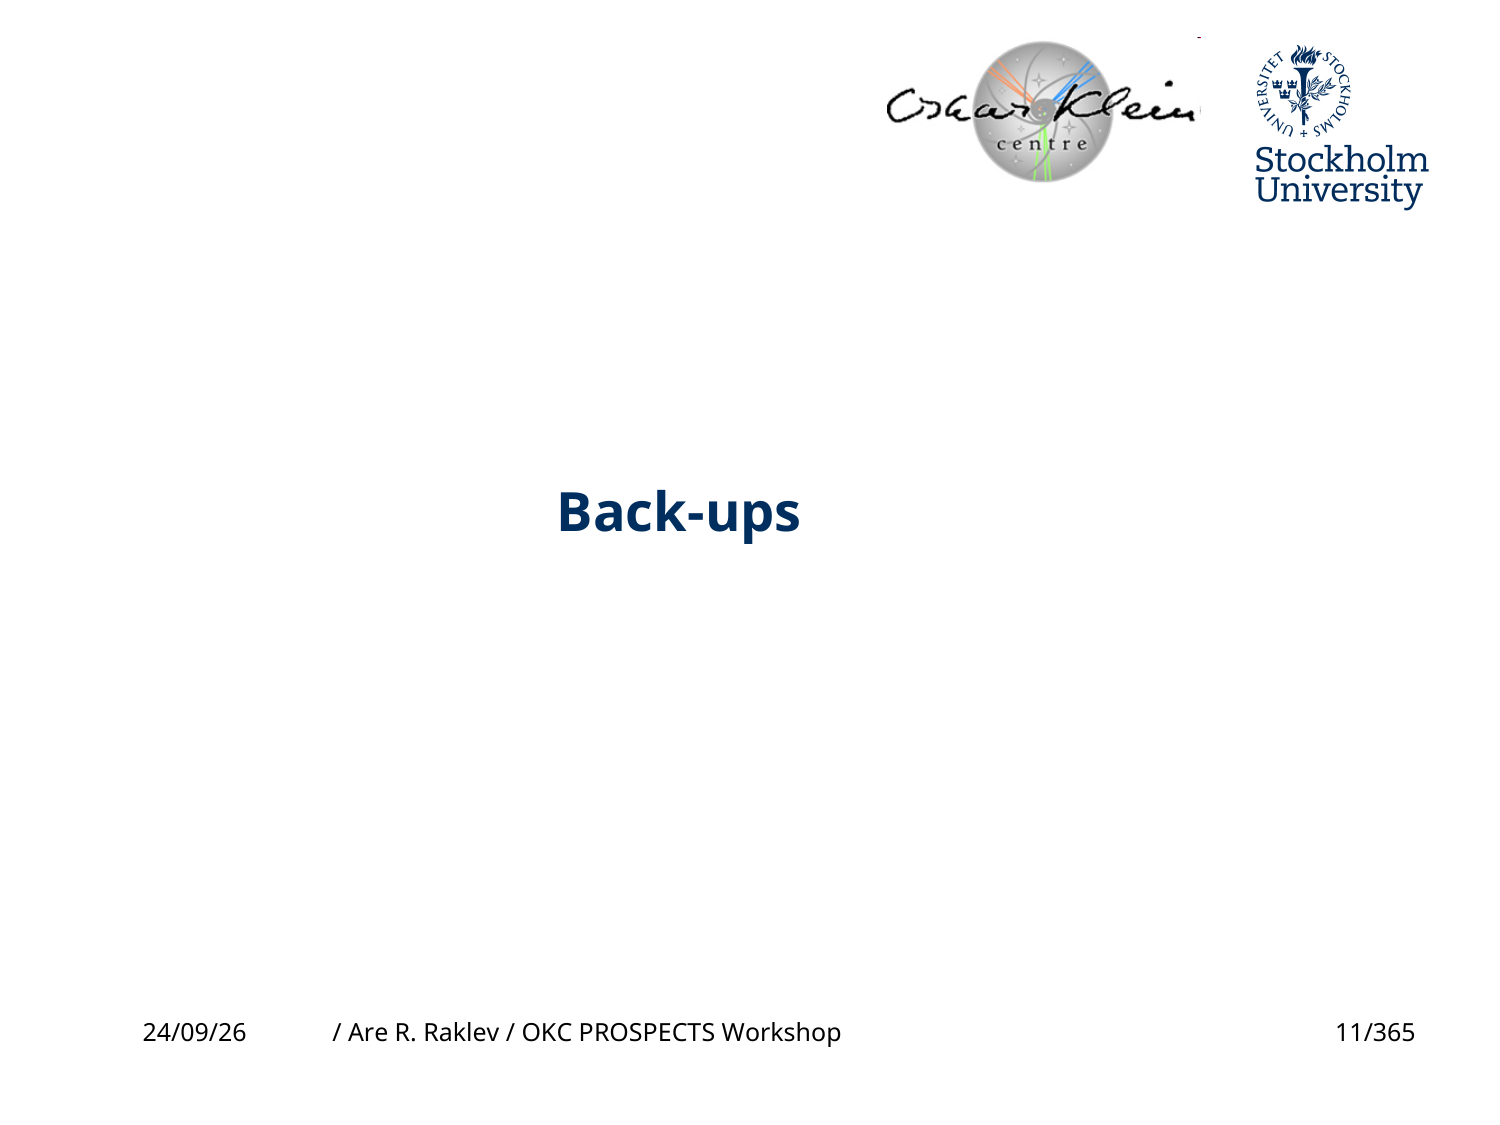

# Back-ups
08/12/09
Are R. Raklev / OKC PROSPECTS Workshop
11